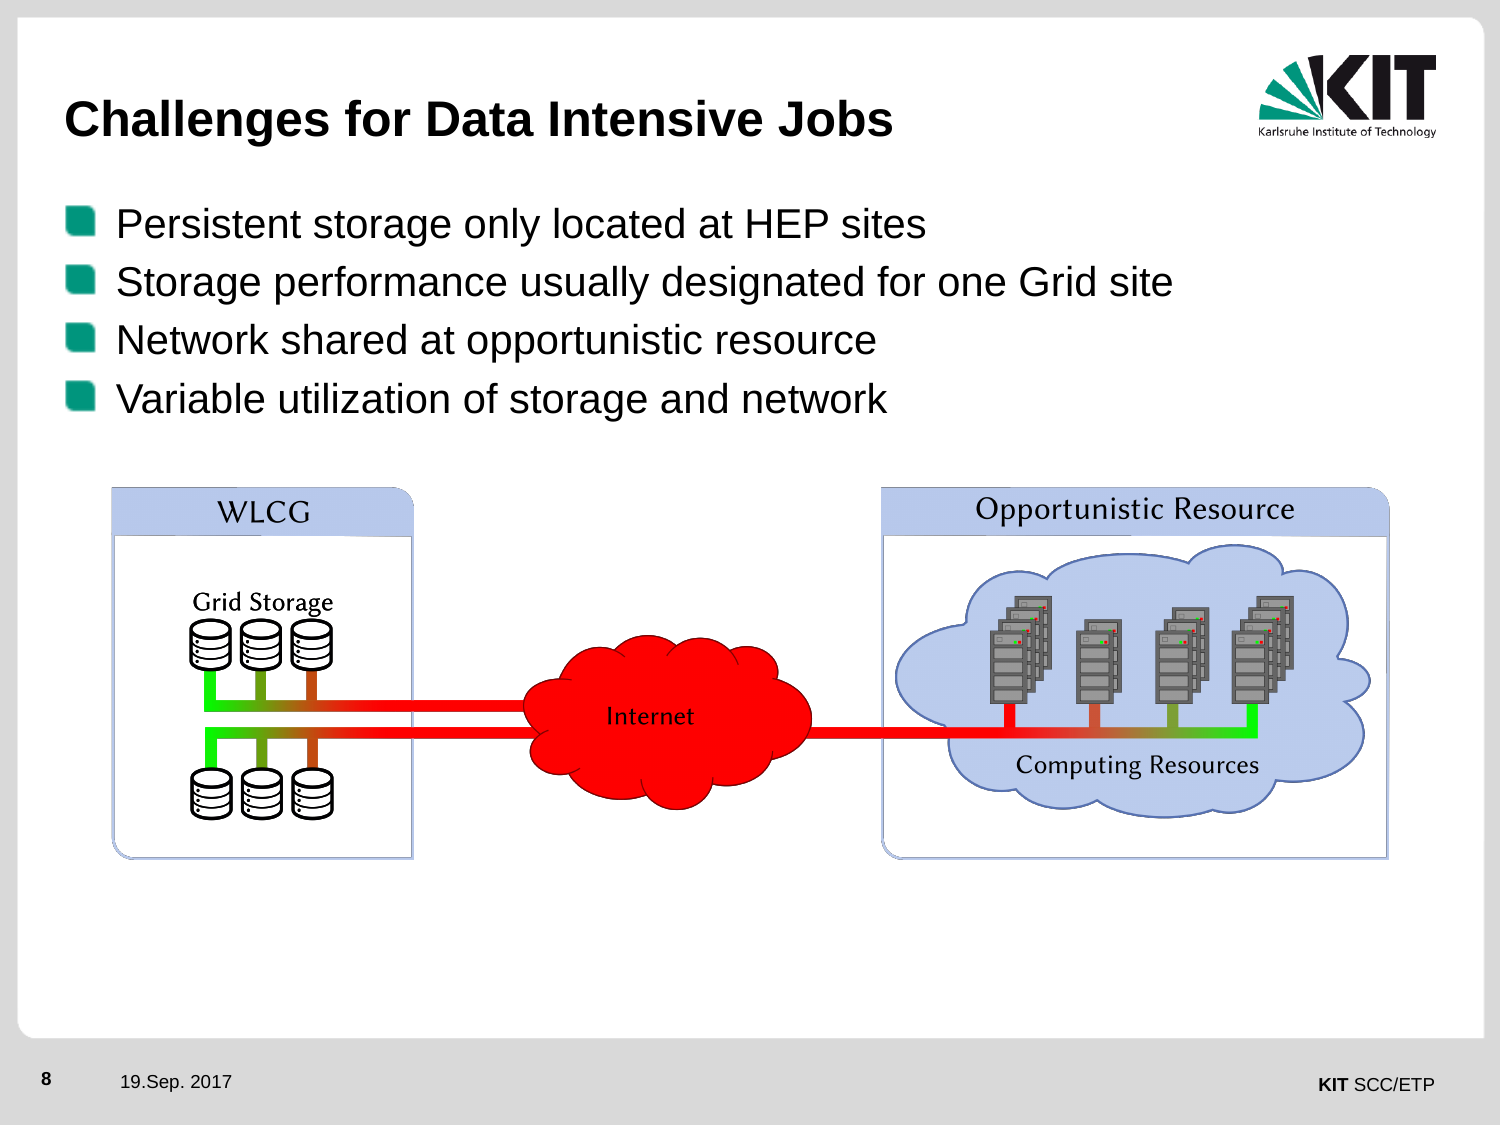

# Challenges for Data Intensive Jobs
Persistent storage only located at HEP sites
Storage performance usually designated for one Grid site
Network shared at opportunistic resource
Variable utilization of storage and network